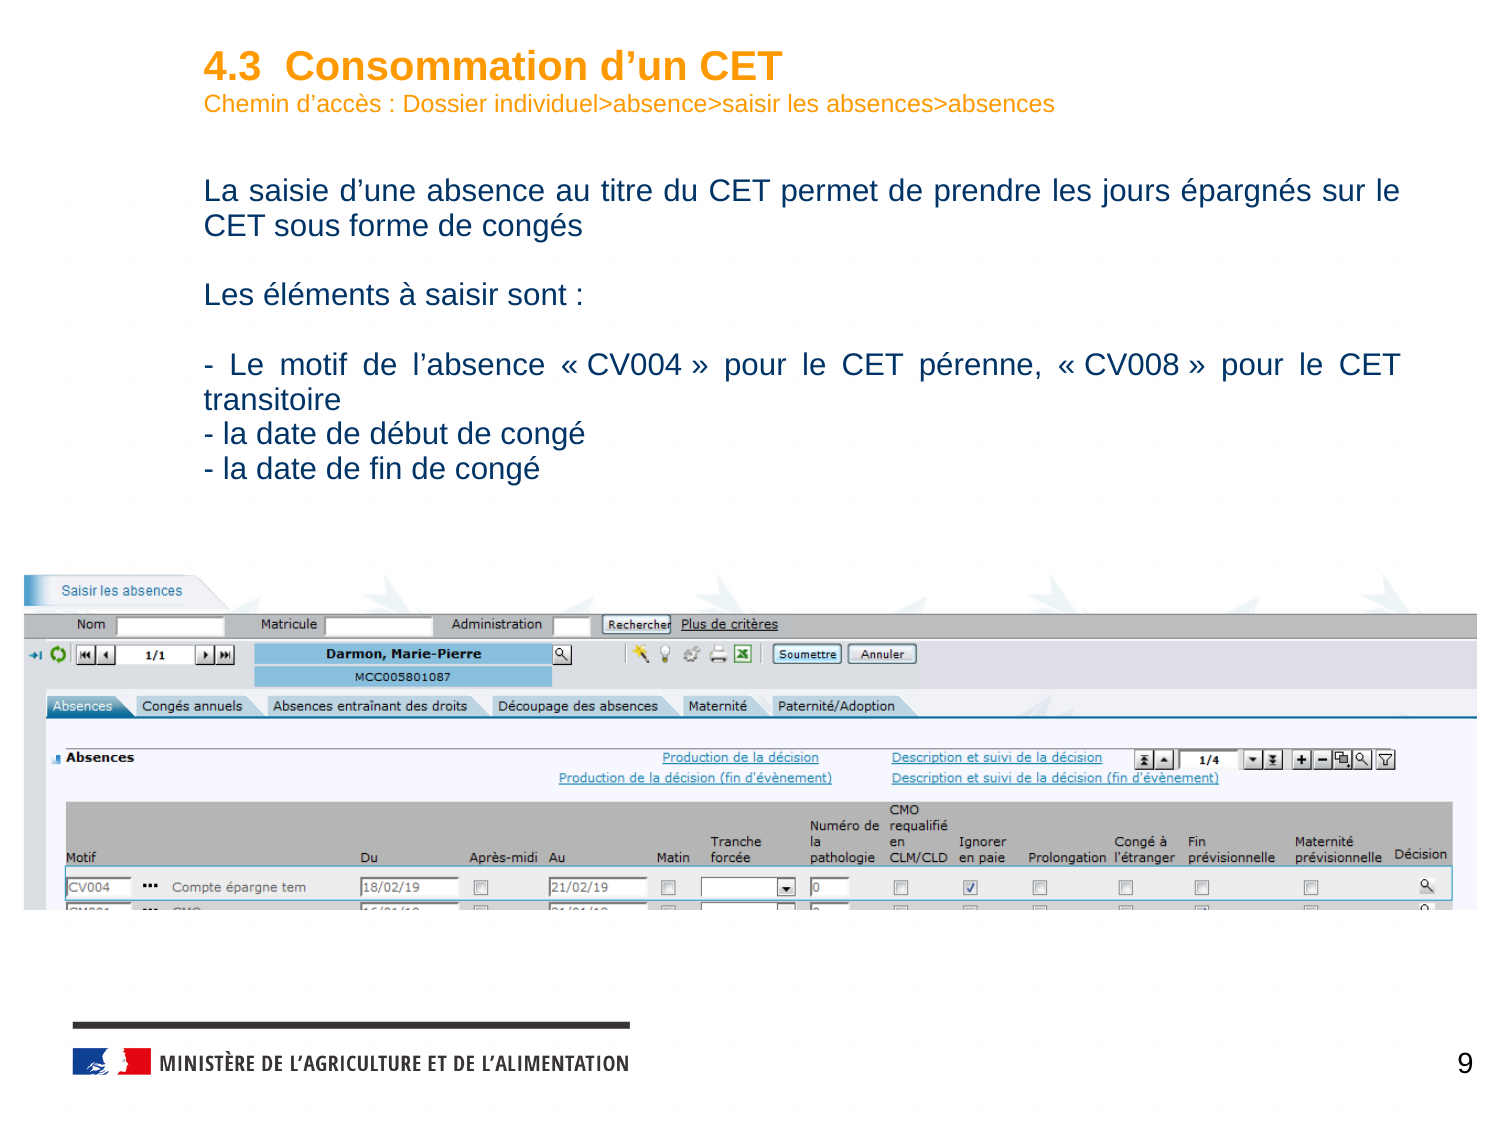

4.3 Consommation d’un CET
Chemin d’accès : Dossier individuel>absence>saisir les absences>absences
La saisie d’une absence au titre du CET permet de prendre les jours épargnés sur le CET sous forme de congés
Les éléments à saisir sont :
- Le motif de l’absence « CV004 » pour le CET pérenne, « CV008 » pour le CET transitoire
- la date de début de congé
- la date de fin de congé